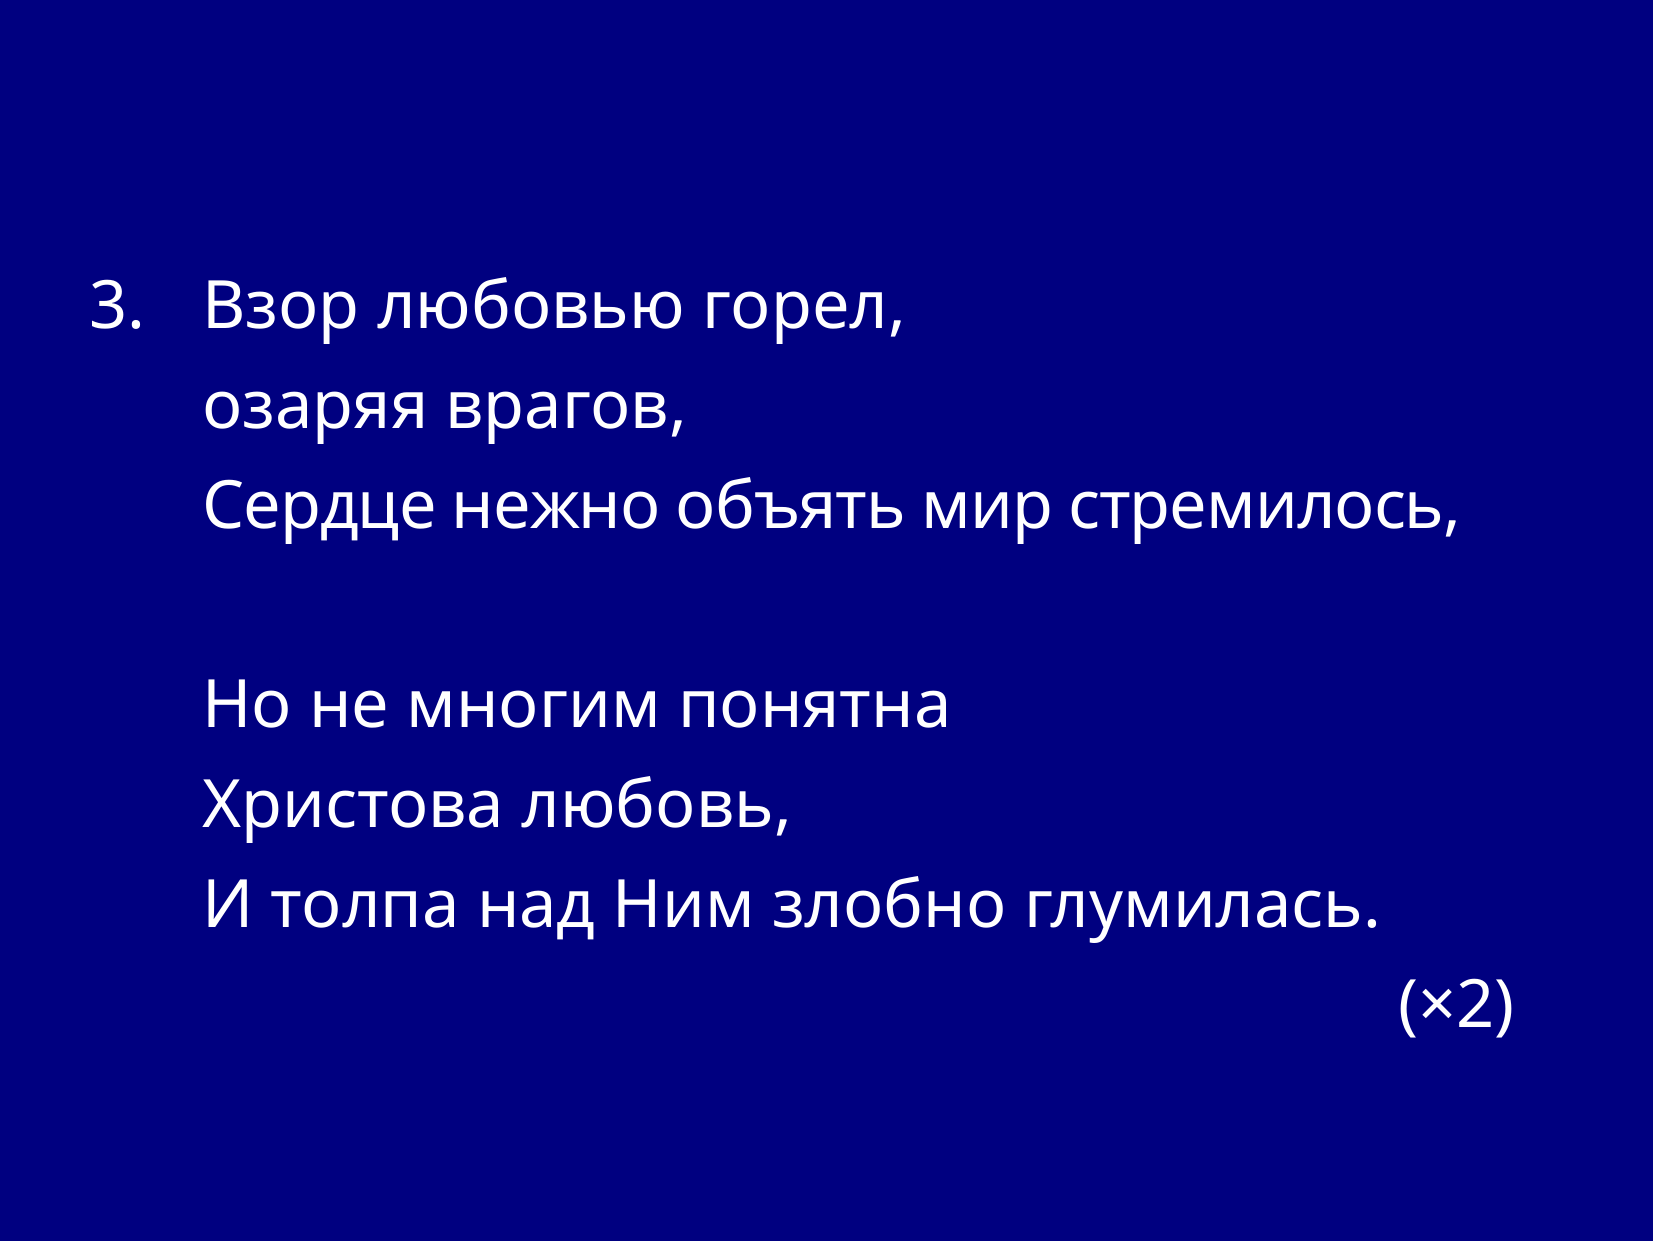

3.	Взор любовью горел,
	озаряя врагов,
	Сердце нежно объять мир стремилось,
	Но не многим понятна
	Христова любовь,
	И толпа над Ним злобно глумилась.
			(×2)